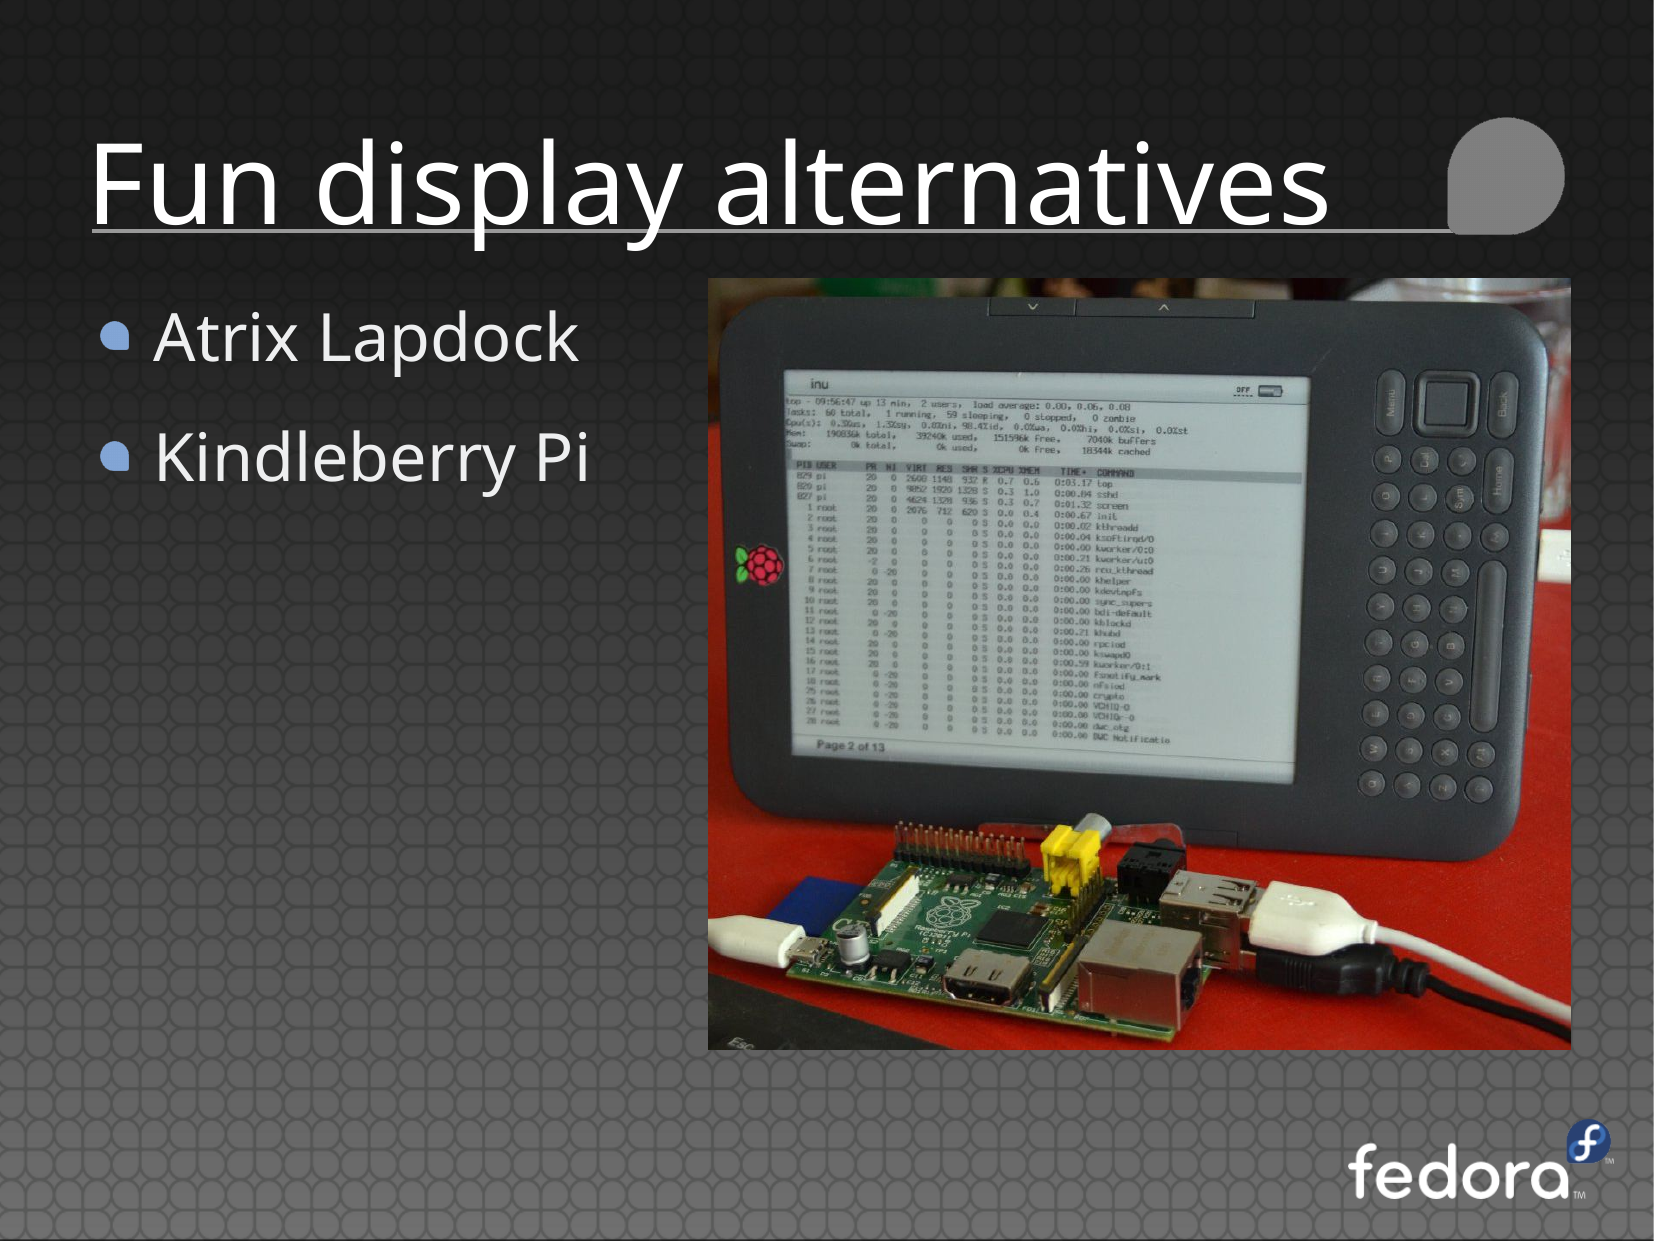

# Fun display alternatives
Atrix Lapdock
Kindleberry Pi